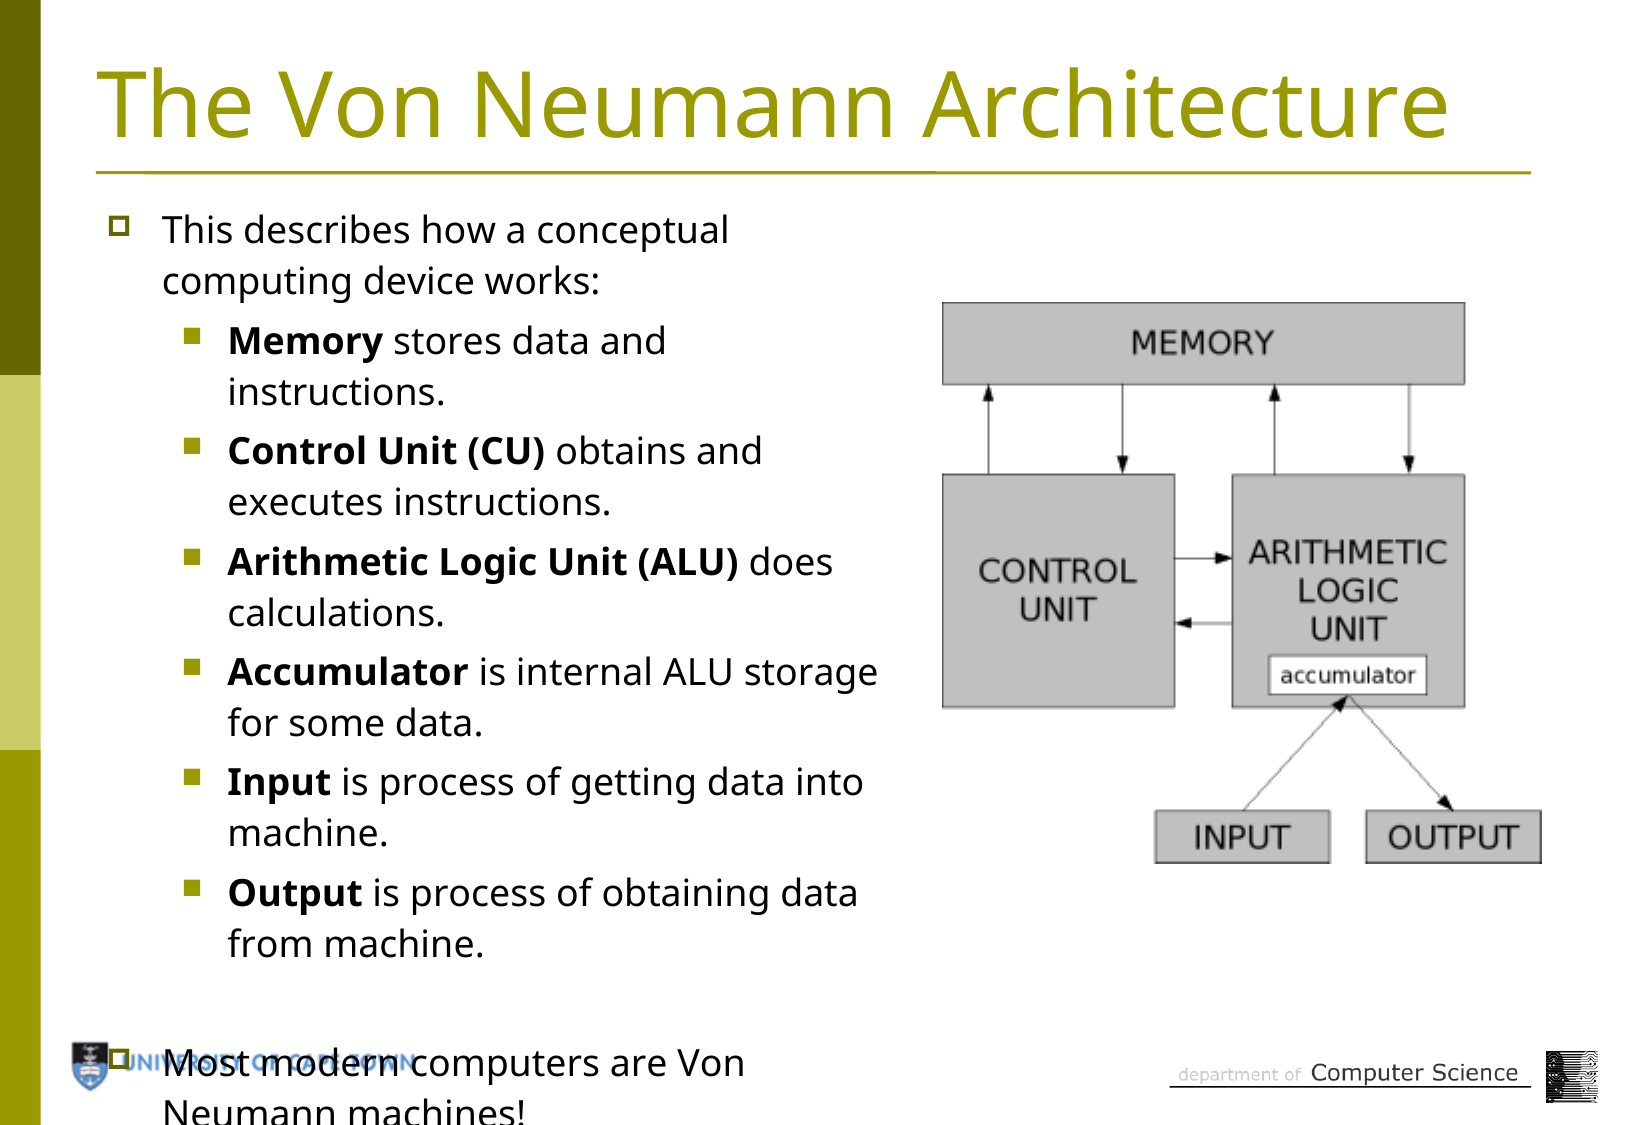

# The Von Neumann Architecture
This describes how a conceptual computing device works:
Memory stores data and instructions.
Control Unit (CU) obtains and executes instructions.
Arithmetic Logic Unit (ALU) does calculations.
Accumulator is internal ALU storage for some data.
Input is process of getting data into machine.
Output is process of obtaining data from machine.
Most modern computers are Von Neumann machines!